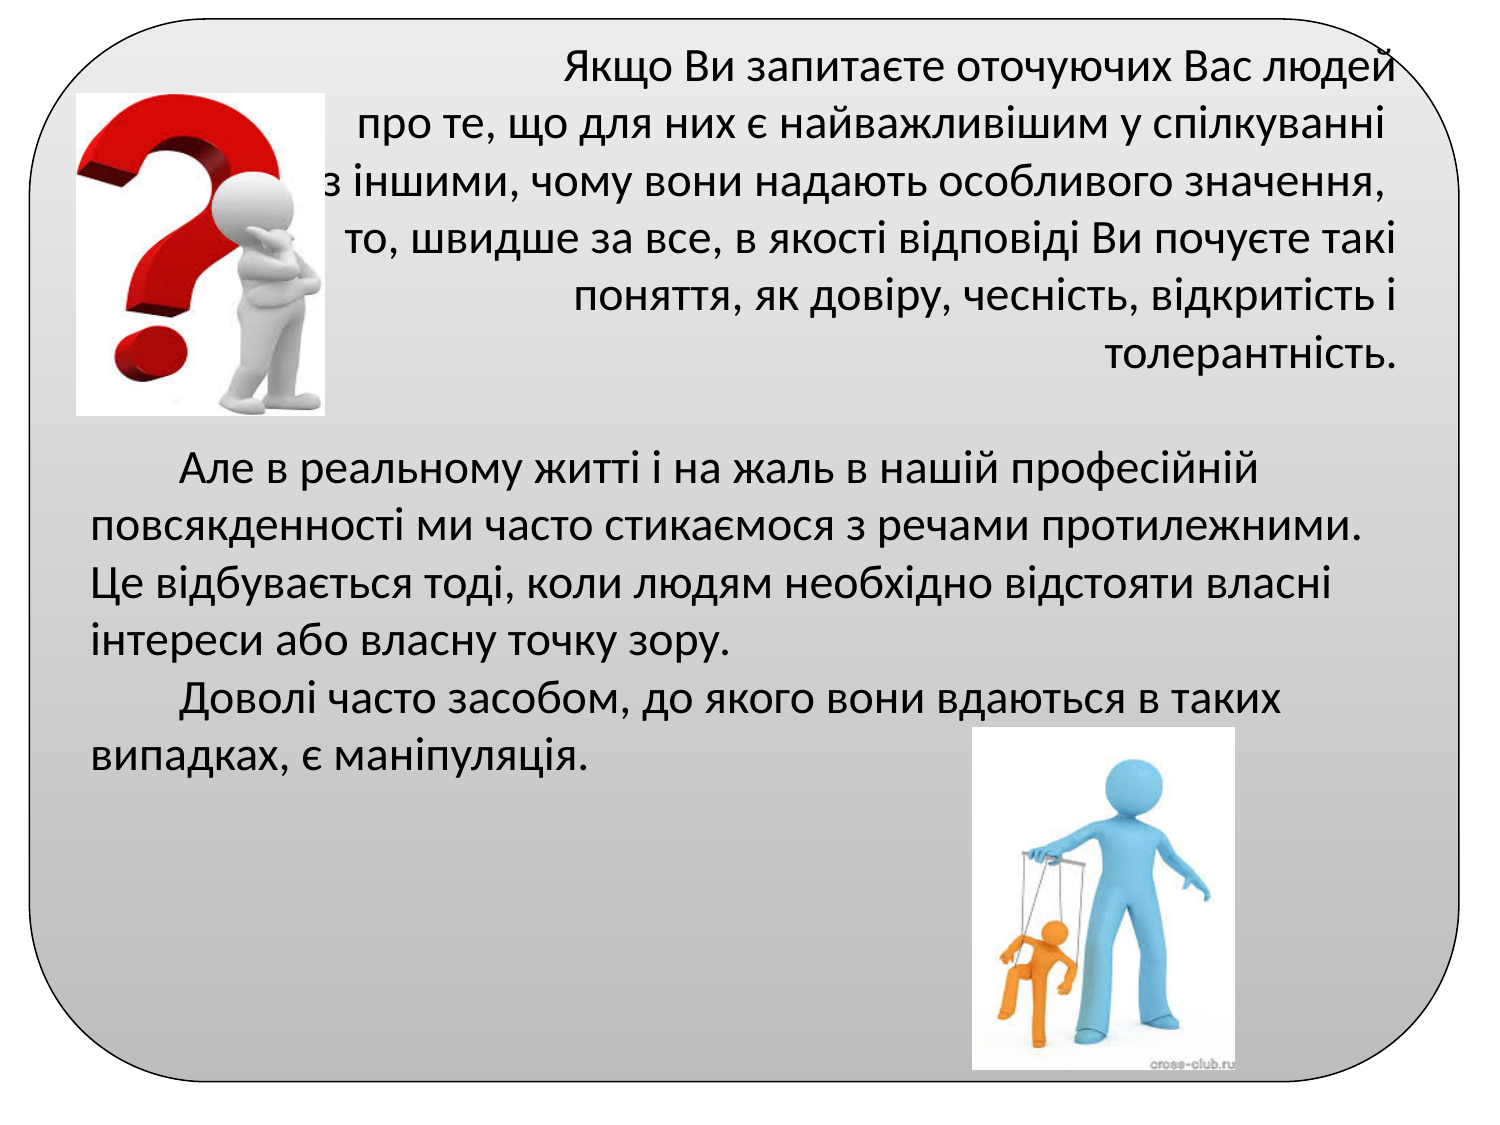

Якщо Ви запитаєте оточуючих Вас людей
 про те, що для них є найважливішим у спілкуванні
з іншими, чому вони надають особливого значення,
то, швидше за все, в якості відповіді Ви почуєте такі поняття, як довіру, чесність, відкритість і
 толерантність.
Але в реальному житті і на жаль в нашій професійній повсякденності ми часто стикаємося з речами протилежними. Це відбувається тоді, коли людям необхідно відстояти власні інтереси або власну точку зору.
Доволі часто засобом, до якого вони вдаються в таких випадках, є маніпуляція.